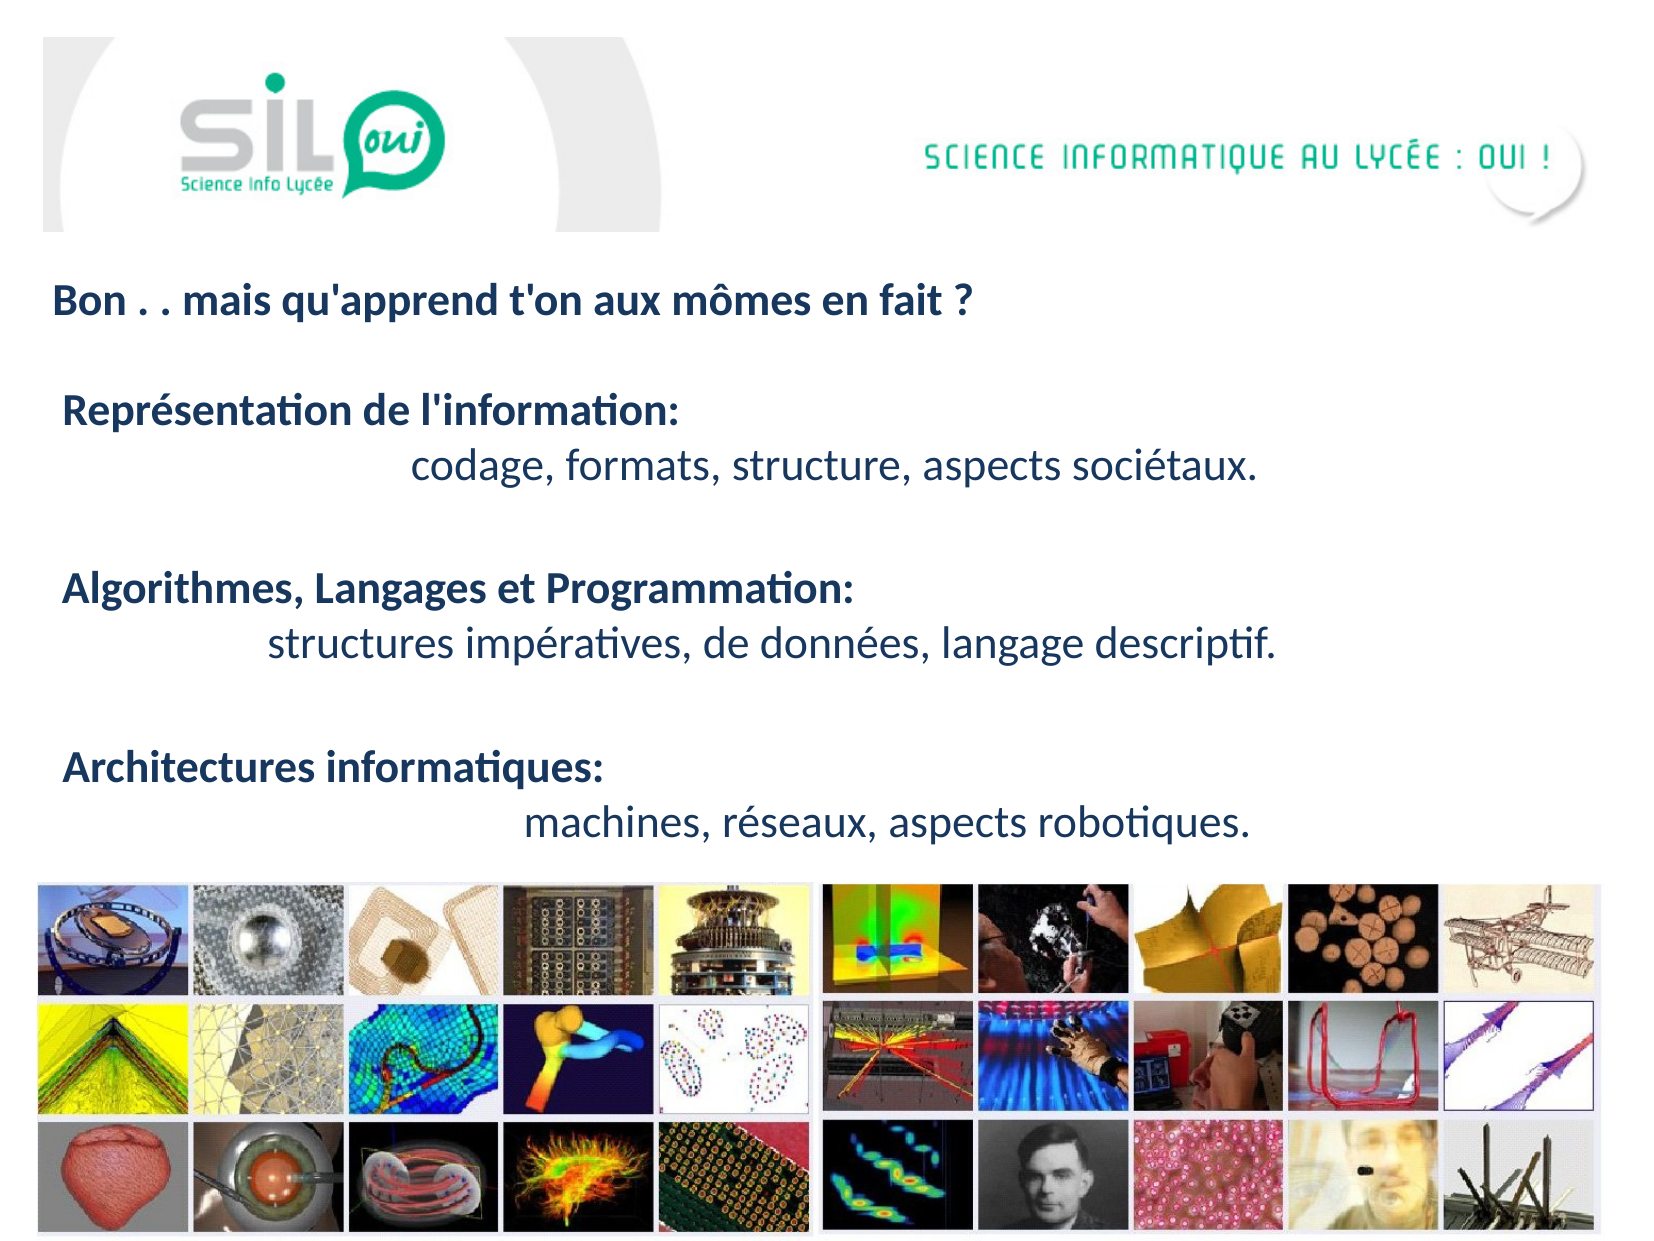

# Bon . . mais qu'apprend t'on aux mômes en fait ? Représentation de l'information: codage, formats, structure, aspects sociétaux.
 Algorithmes, Langages et Programmation:
 structures impératives, de données, langage descriptif.
 Architectures informatiques:
 machines, réseaux, aspects robotiques.